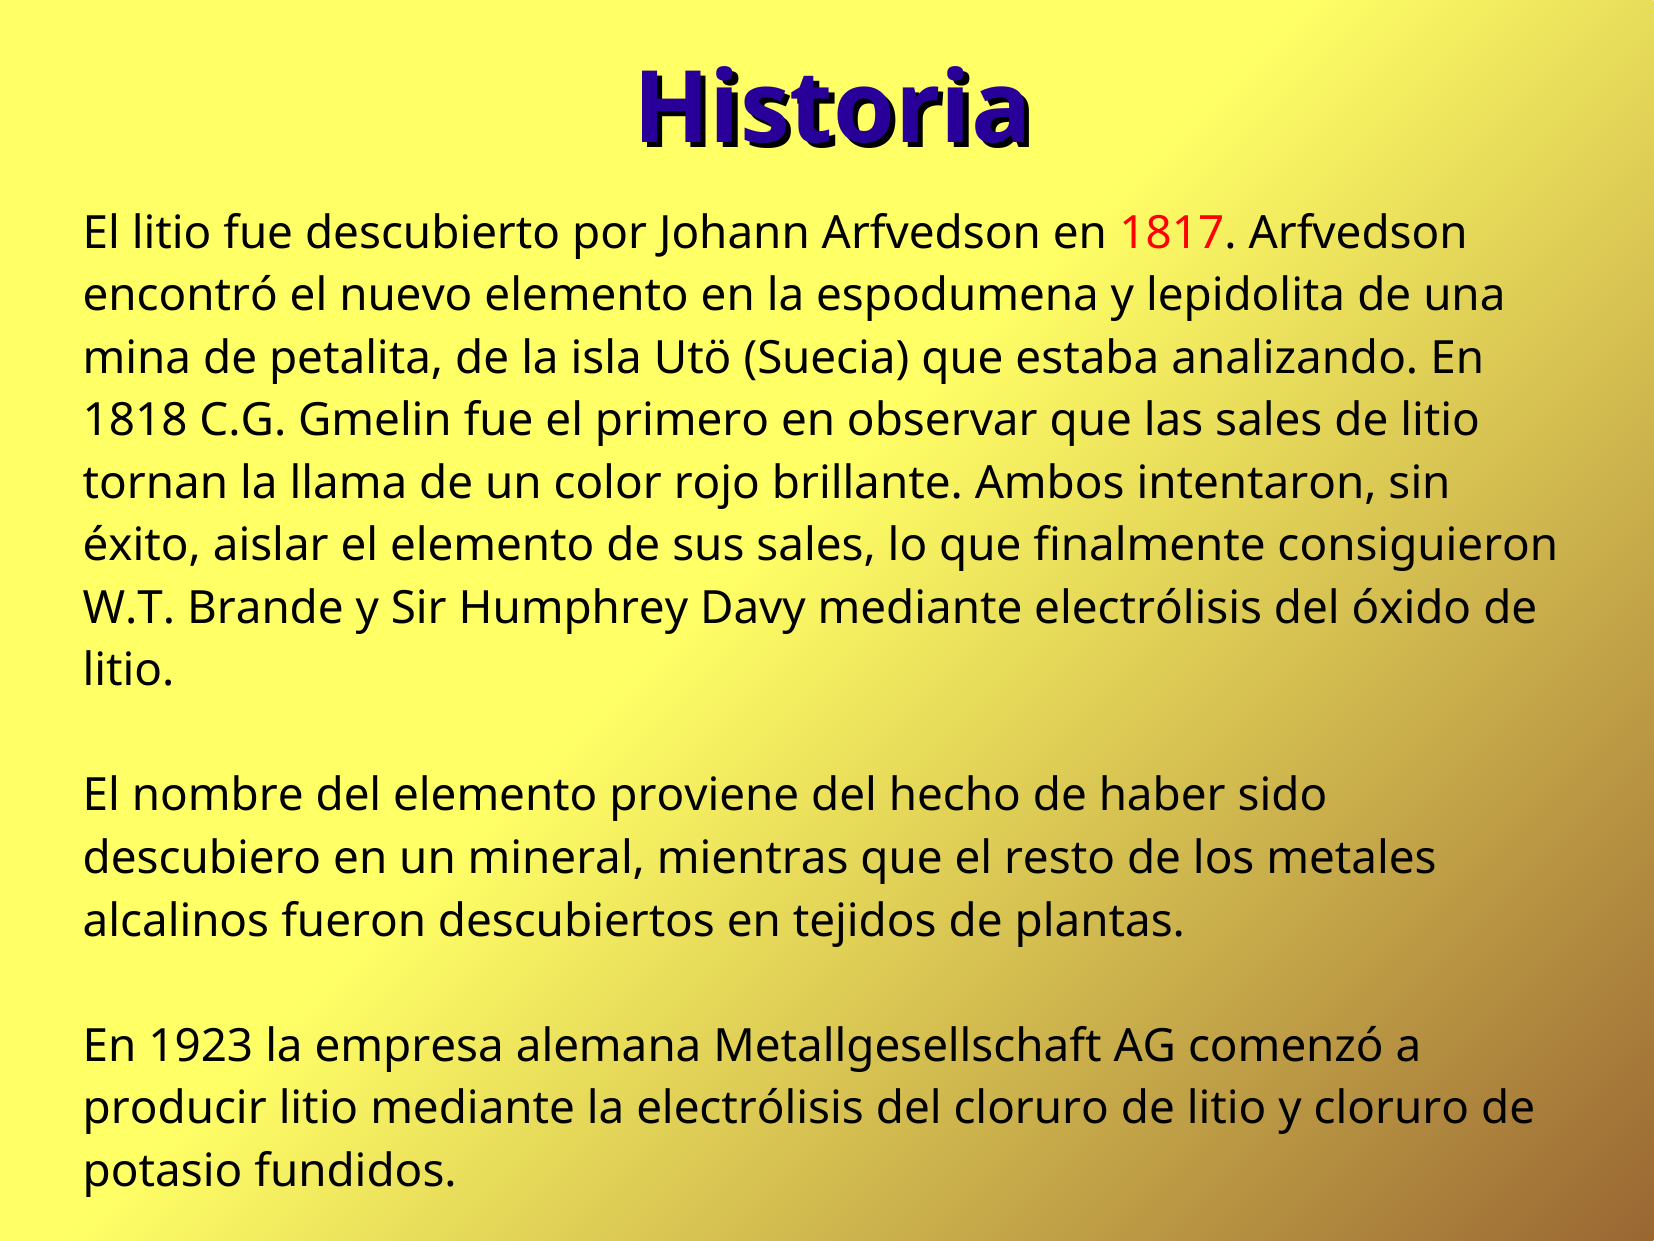

# Historia
El litio fue descubierto por Johann Arfvedson en 1817. Arfvedson encontró el nuevo elemento en la espodumena y lepidolita de una mina de petalita, de la isla Utö (Suecia) que estaba analizando. En 1818 C.G. Gmelin fue el primero en observar que las sales de litio tornan la llama de un color rojo brillante. Ambos intentaron, sin éxito, aislar el elemento de sus sales, lo que finalmente consiguieron W.T. Brande y Sir Humphrey Davy mediante electrólisis del óxido de litio.
El nombre del elemento proviene del hecho de haber sido descubiero en un mineral, mientras que el resto de los metales alcalinos fueron descubiertos en tejidos de plantas.
En 1923 la empresa alemana Metallgesellschaft AG comenzó a producir litio mediante la electrólisis del cloruro de litio y cloruro de potasio fundidos.